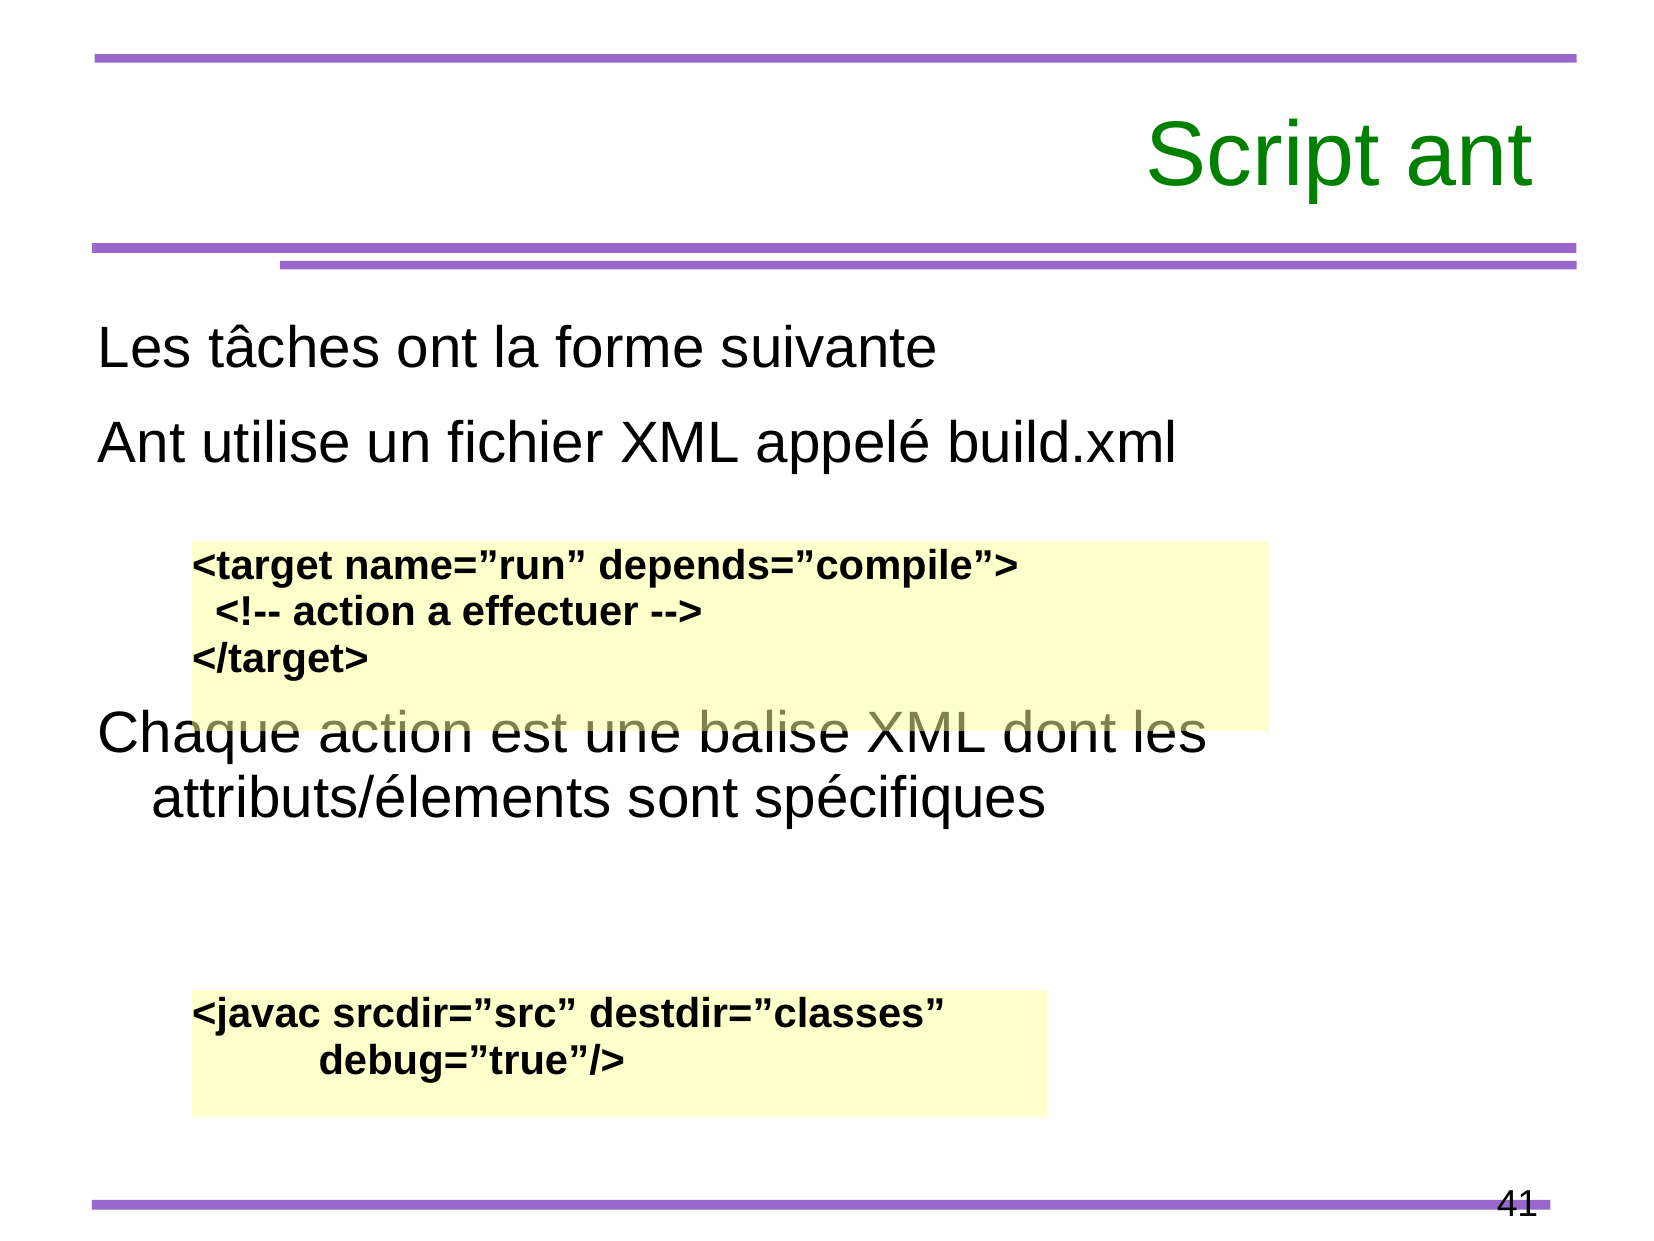

# Script ant
Les tâches ont la forme suivante
Ant utilise un fichier XML appelé build.xml
Chaque action est une balise XML dont les attributs/élements sont spécifiques
<target name=”run” depends=”compile”>
 <!-- action a effectuer -->
</target>
<javac srcdir=”src” destdir=”classes”
 debug=”true”/>